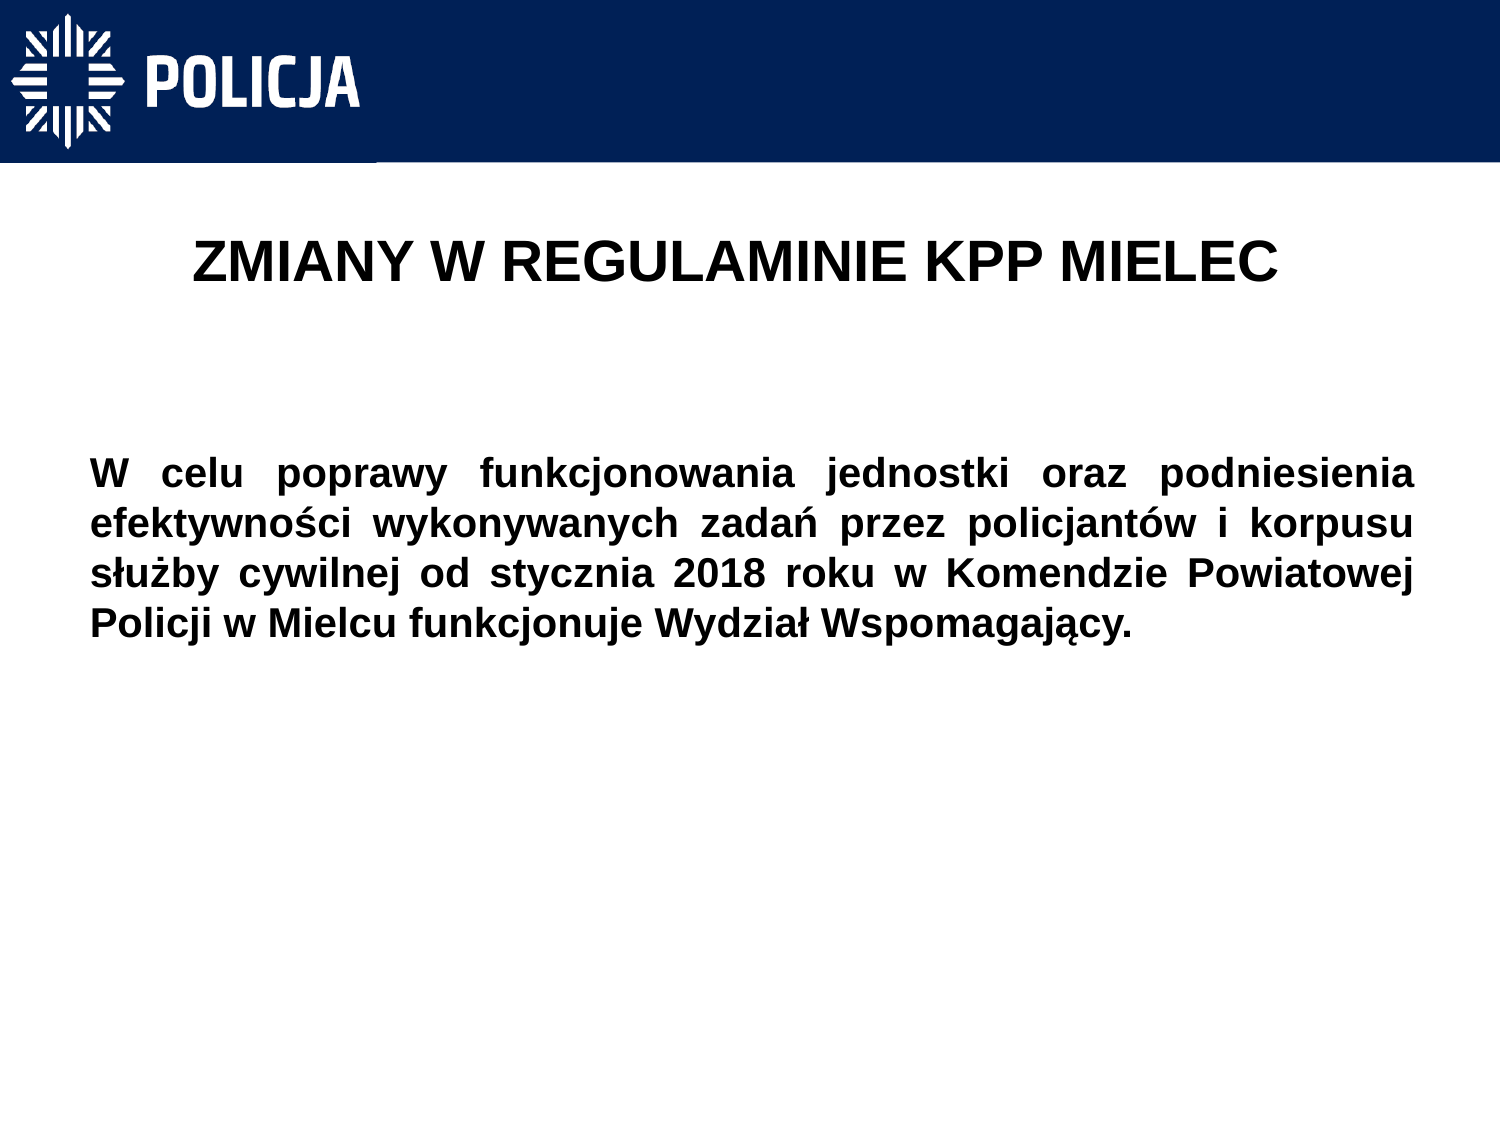

ZMIANY W REGULAMINIE KPP MIELEC
W celu poprawy funkcjonowania jednostki oraz podniesienia efektywności wykonywanych zadań przez policjantów i korpusu służby cywilnej od stycznia 2018 roku w Komendzie Powiatowej Policji w Mielcu funkcjonuje Wydział Wspomagający.